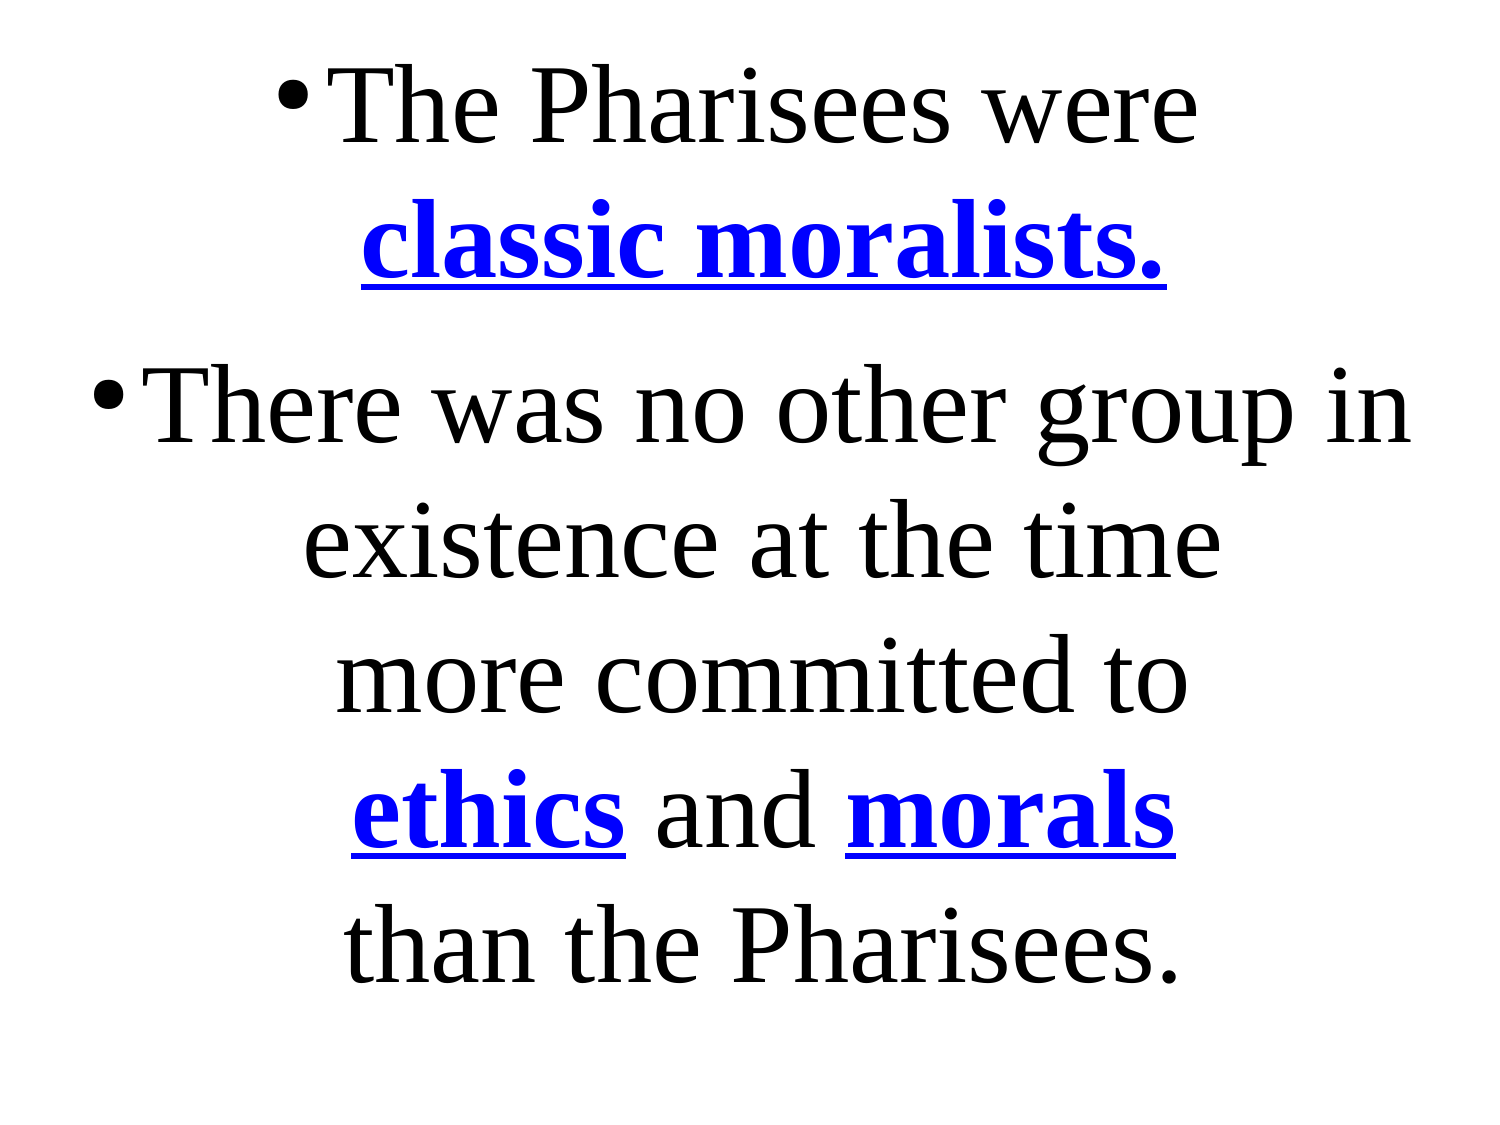

# The Pharisees were classic moralists.
There was no other group in existence at the time
more committed to
ethics and morals
than the Pharisees.